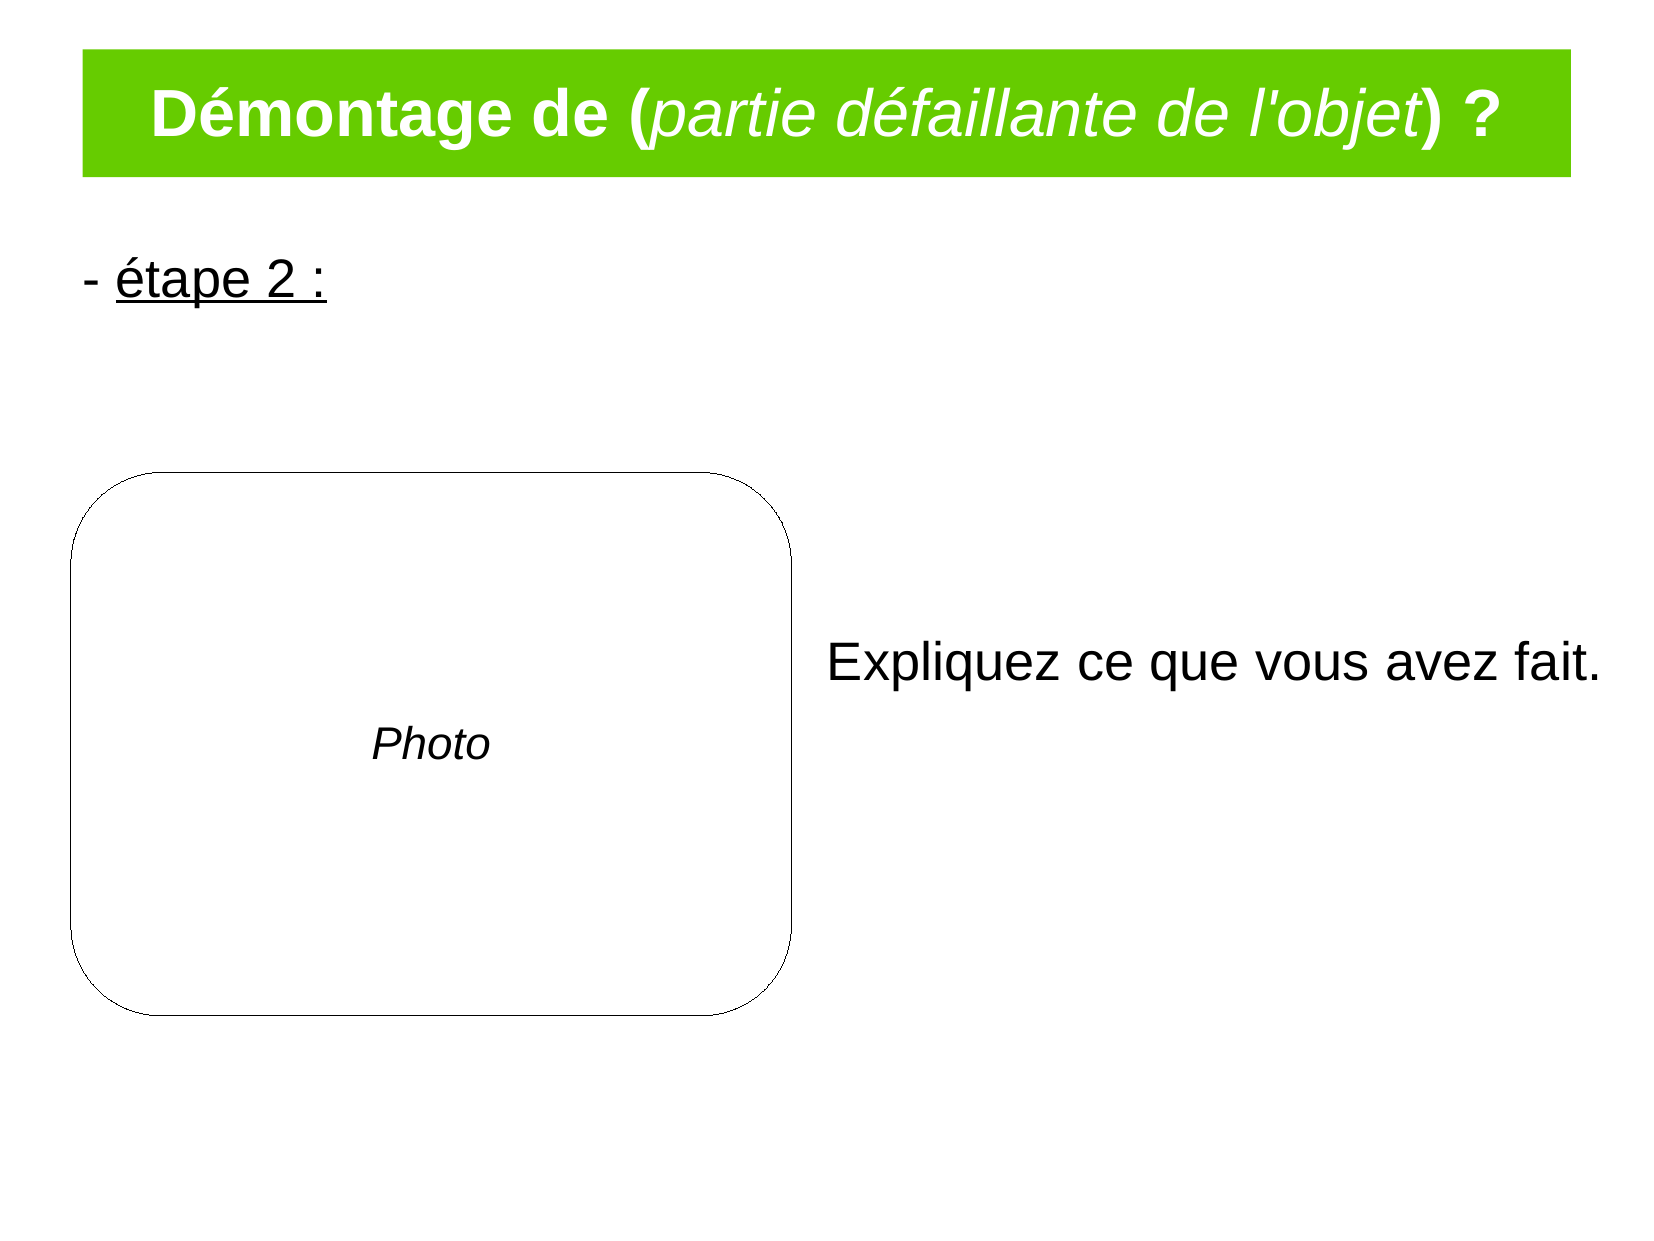

# Démontage de (partie défaillante de l'objet) ?
- étape 2 :
Expliquez ce que vous avez fait.
Photo